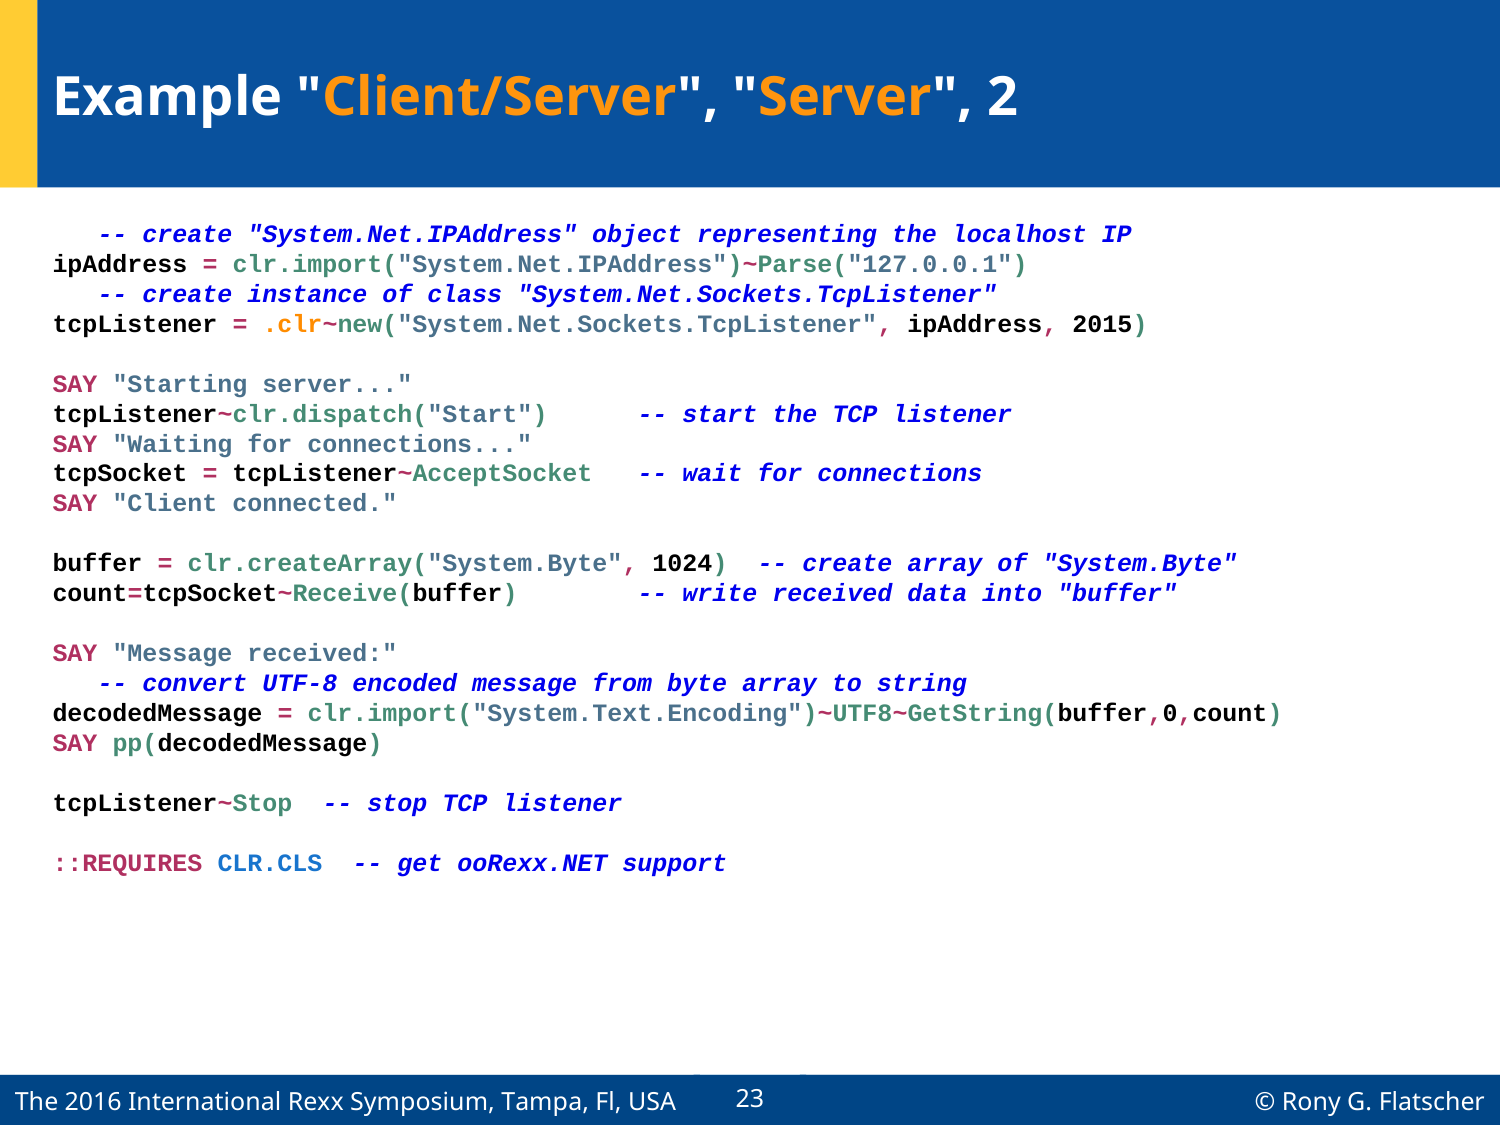

# Example "Client/Server", "Server", 2
 -- create "System.Net.IPAddress" object representing the localhost IP
ipAddress = clr.import("System.Net.IPAddress")~Parse("127.0.0.1")
 -- create instance of class "System.Net.Sockets.TcpListener"
tcpListener = .clr~new("System.Net.Sockets.TcpListener", ipAddress, 2015)
SAY "Starting server..."
tcpListener~clr.dispatch("Start") -- start the TCP listener
SAY "Waiting for connections..."
tcpSocket = tcpListener~AcceptSocket -- wait for connections
SAY "Client connected."
buffer = clr.createArray("System.Byte", 1024) -- create array of "System.Byte" count=tcpSocket~Receive(buffer) -- write received data into "buffer"
SAY "Message received:"
 -- convert UTF-8 encoded message from byte array to string
decodedMessage = clr.import("System.Text.Encoding")~UTF8~GetString(buffer,0,count)
SAY pp(decodedMessage)
tcpListener~Stop -- stop TCP listener
::REQUIRES CLR.CLS -- get ooRexx.NET support